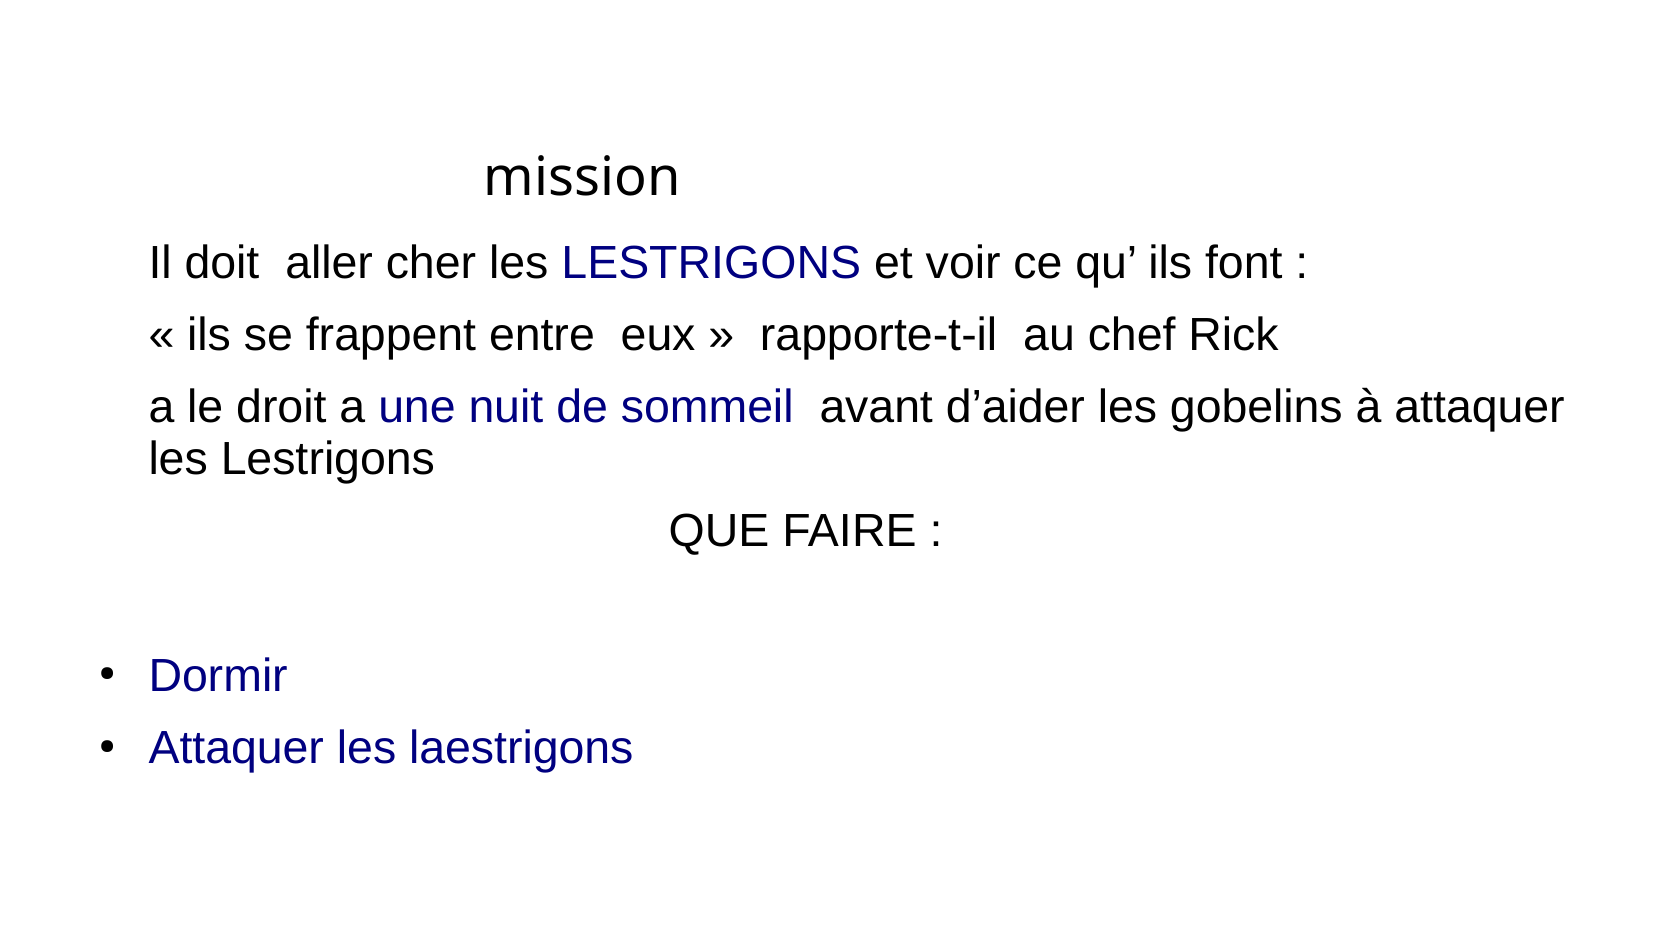

#
 mission
Il doit aller cher les LESTRIGONS et voir ce qu’ ils font :
« ils se frappent entre eux » rapporte-t-il au chef Rick
a le droit a une nuit de sommeil avant d’aider les gobelins à attaquer les Lestrigons
 QUE FAIRE :
Dormir
Attaquer les laestrigons